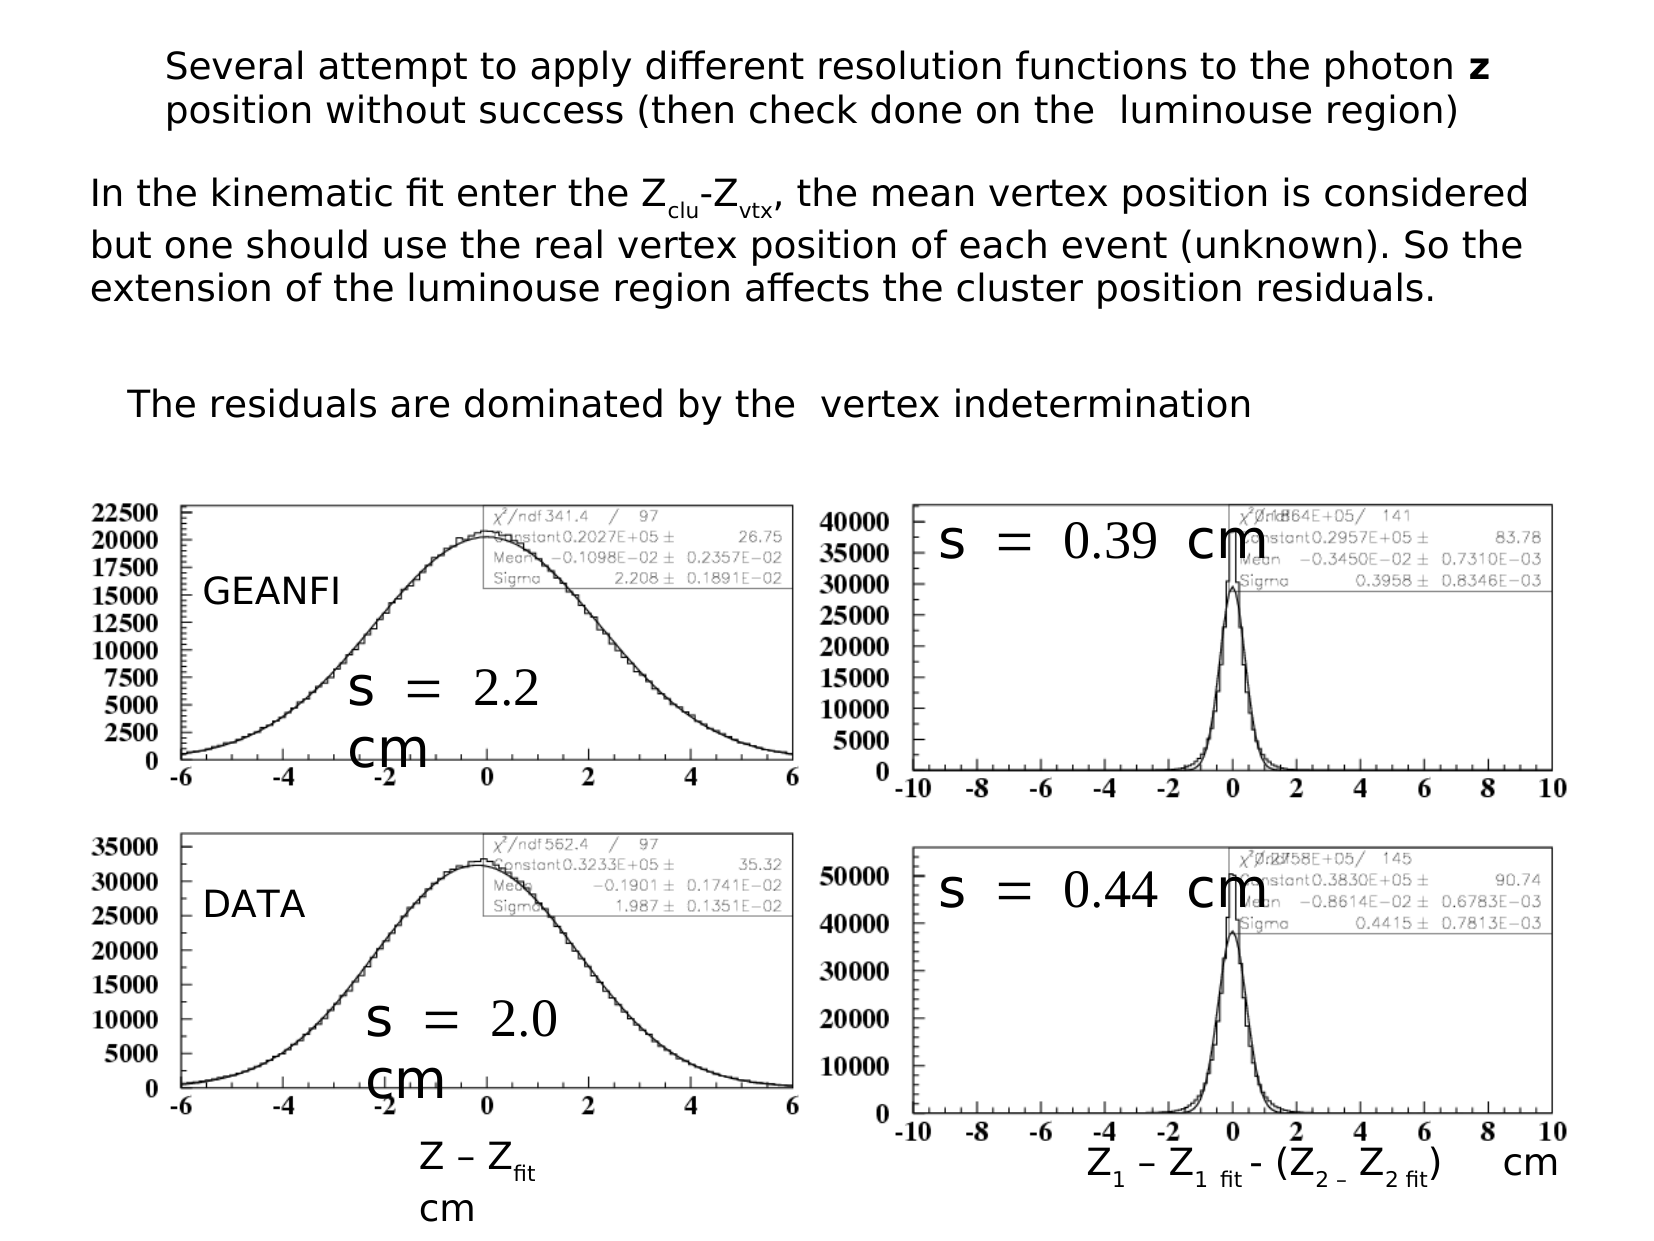

Several attempt to apply different resolution functions to the photon z position without success (then check done on the luminouse region)
In the kinematic fit enter the Zclu-Zvtx, the mean vertex position is considered but one should use the real vertex position of each event (unknown). So the extension of the luminouse region affects the cluster position residuals.
The residuals are dominated by the vertex indetermination
s = 0.39 cm
GEANFI
s = 2.2 cm
s = 0.44 cm
DATA
s = 2.0 cm
Z – Zfit cm
Z1 – Z1 fit - (Z2 – Z2 fit) cm